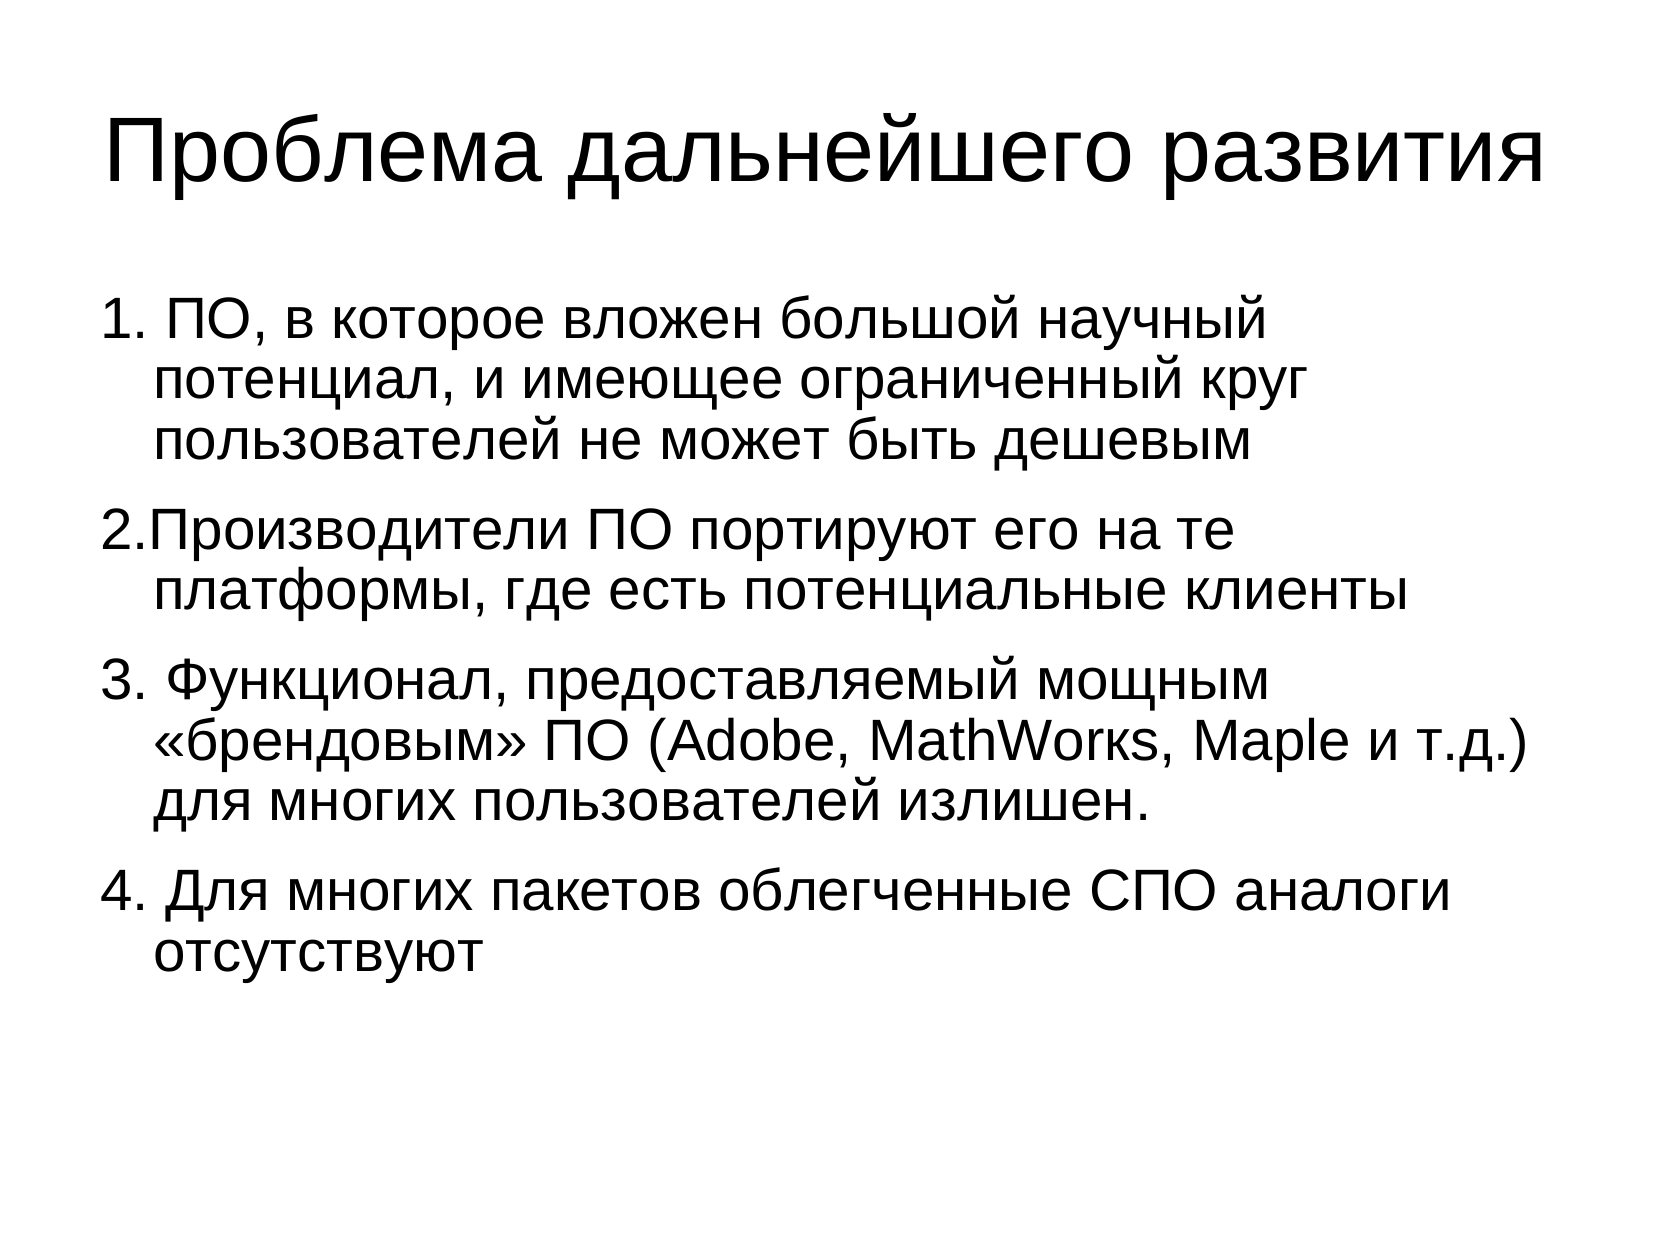

# Проблема дальнейшего развития
1. ПО, в которое вложен большой научный потенциал, и имеющее ограниченный круг пользователей не может быть дешевым
2.Производители ПО портируют его на те платформы, где есть потенциальные клиенты
3. Функционал, предоставляемый мощным «брендовым» ПО (Adobe, MathWorкs, Maple и т.д.) для многих пользователей излишен.
4. Для многих пакетов облегченные СПО аналоги отсутствуют